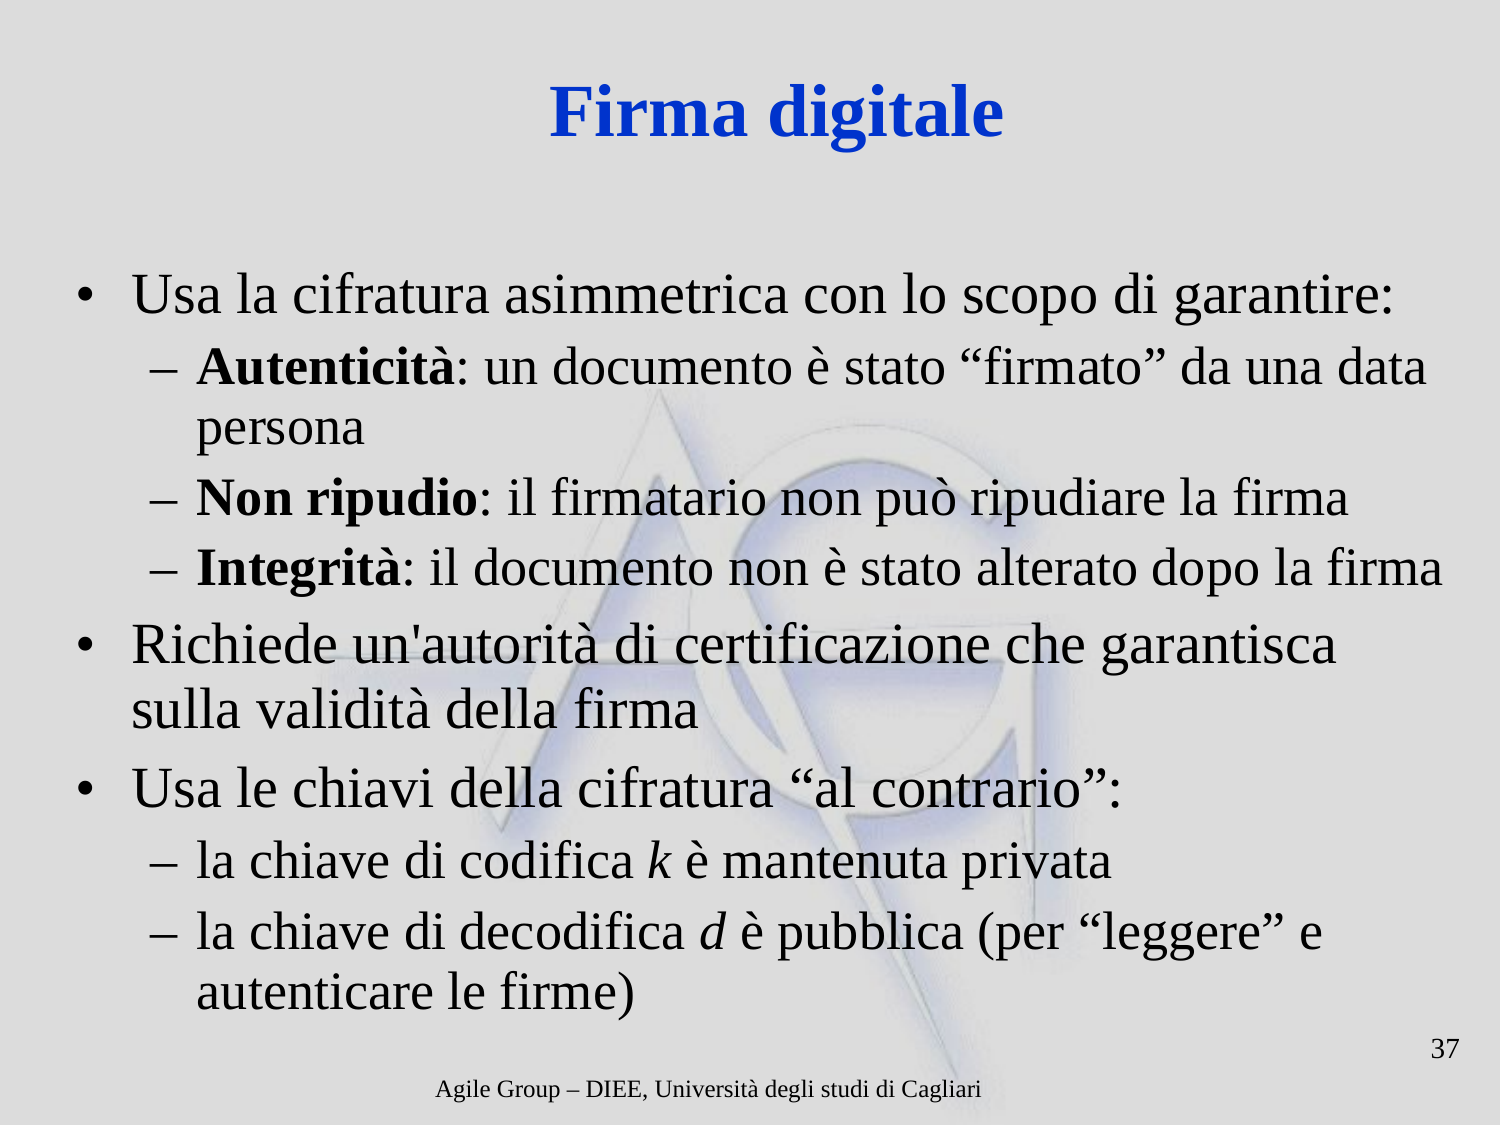

# Firma digitale
Usa la cifratura asimmetrica con lo scopo di garantire:
Autenticità: un documento è stato “firmato” da una data persona
Non ripudio: il firmatario non può ripudiare la firma
Integrità: il documento non è stato alterato dopo la firma
Richiede un'autorità di certificazione che garantisca sulla validità della firma
Usa le chiavi della cifratura “al contrario”:
la chiave di codifica k è mantenuta privata
la chiave di decodifica d è pubblica (per “leggere” e autenticare le firme)
37